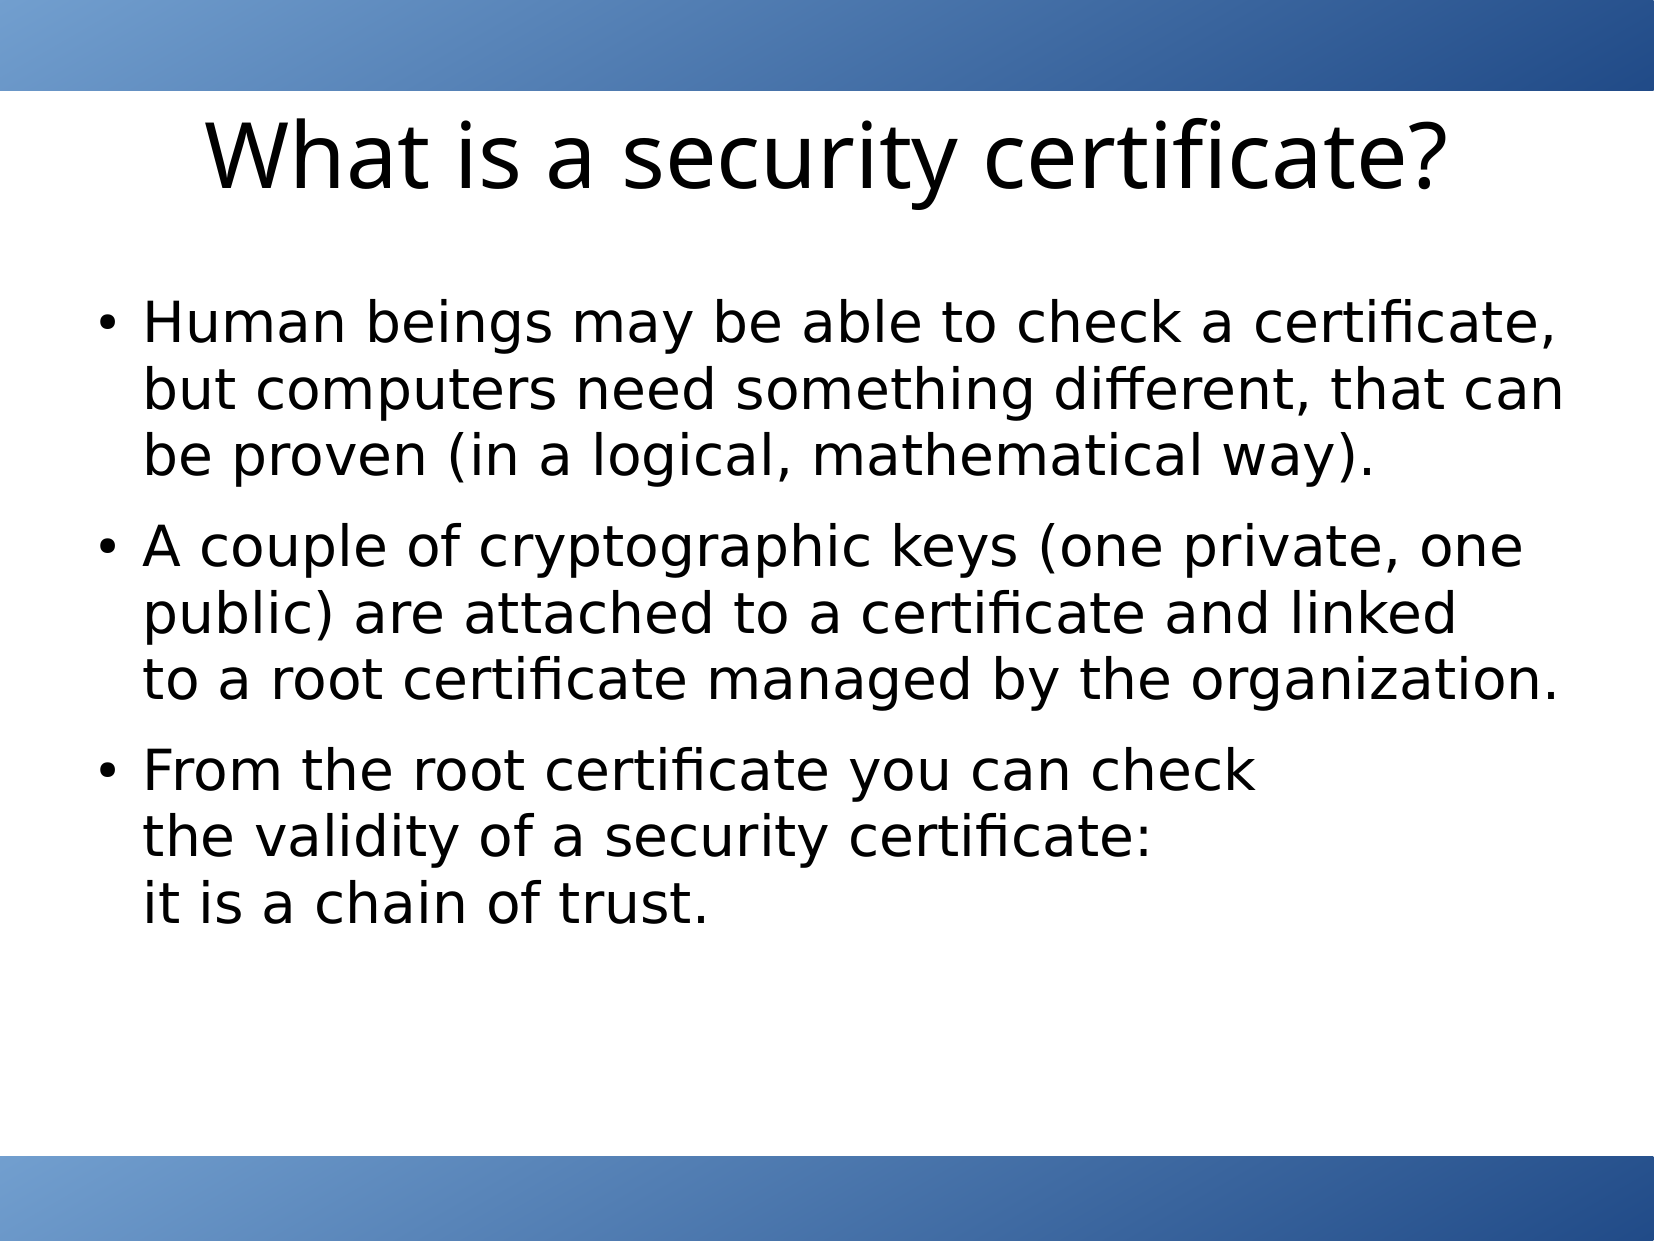

# What is a security certificate?
Human beings may be able to check a certificate, but computers need something different, that can be proven (in a logical, mathematical way).
A couple of cryptographic keys (one private, one public) are attached to a certificate and linked
to a root certificate managed by the organization.
From the root certificate you can check
the validity of a security certificate:
it is a chain of trust.